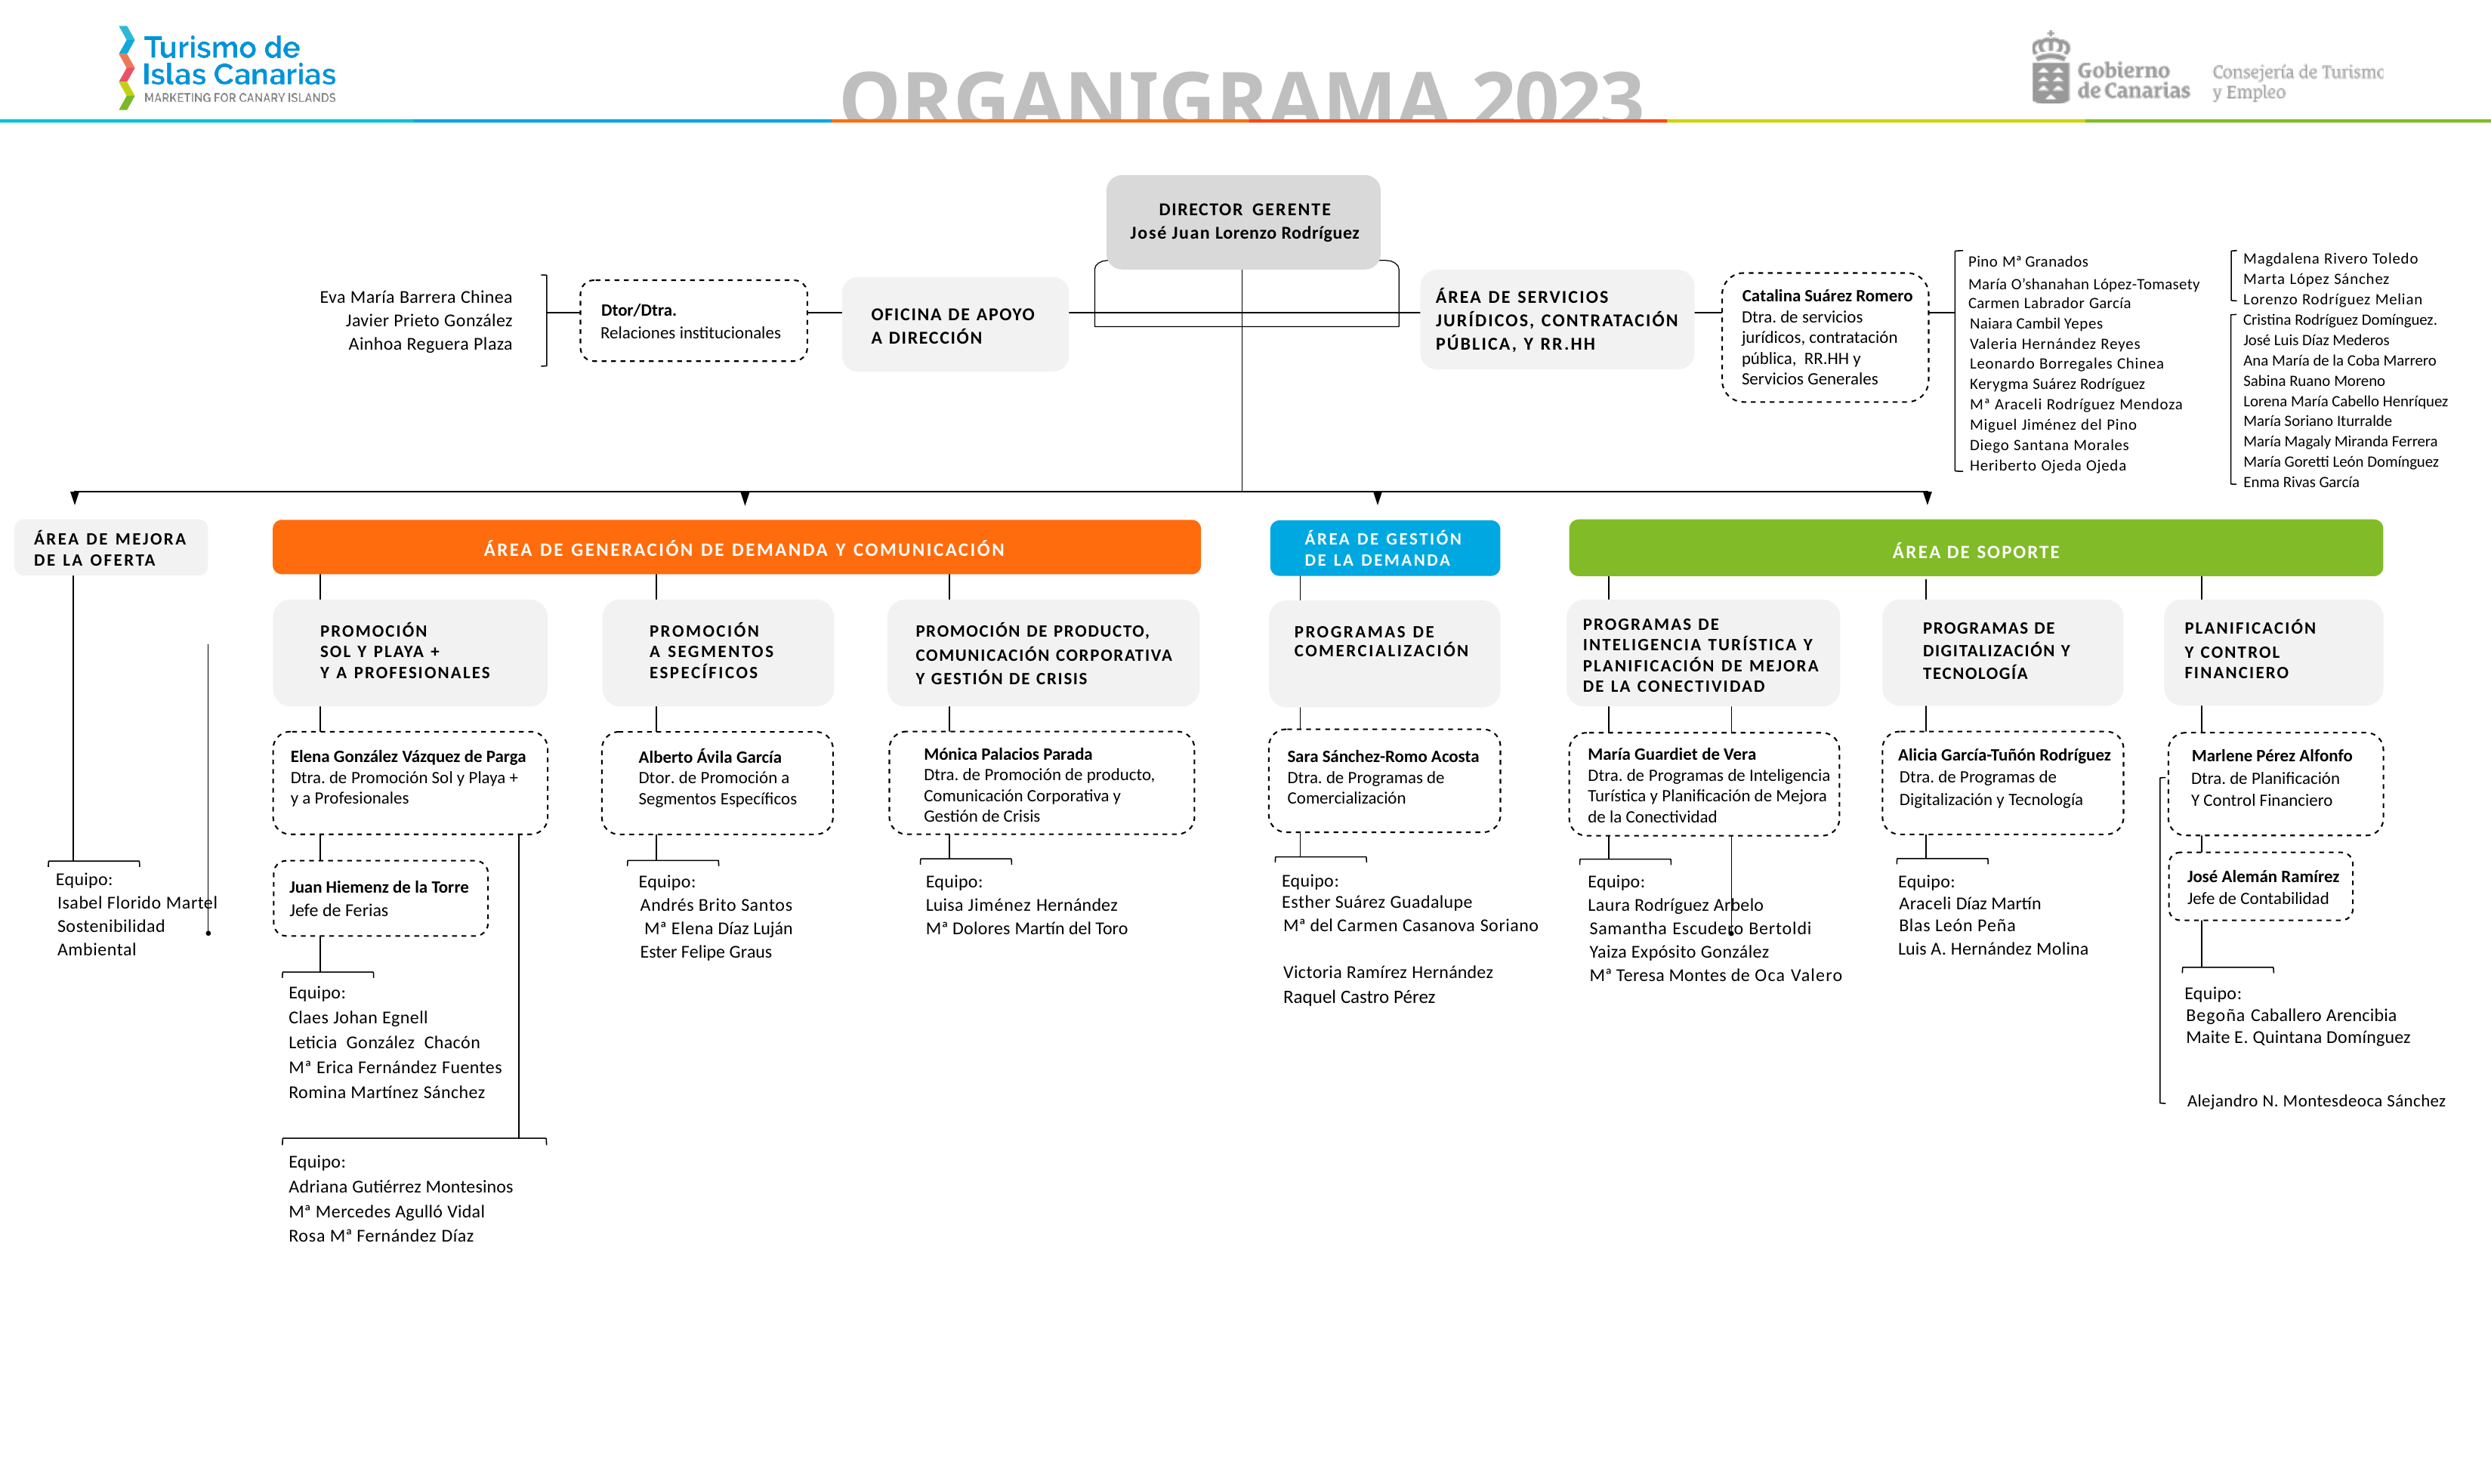

ORGANIGRAMA 2023
DIRECTOR GERENTE
José Juan Lorenzo Rodríguez
Magdalena Rivero Toledo
Marta López Sánchez
Lorenzo Rodríguez Melian
Cristina Rodríguez Domínguez.
José Luis Díaz Mederos
Ana María de la Coba Marrero
Sabina Ruano Moreno
Lorena María Cabello Henríquez
María Soriano Iturralde
María Magaly Miranda Ferrera
María Goretti León Domínguez
Enma Rivas García
Pino Mª Granados
María O’shanahan López-Tomasety Carmen Labrador García
Naiara Cambil Yepes
Valeria Hernández Reyes
Leonardo Borregales Chinea
Kerygma Suárez Rodríguez
Mª Araceli Rodríguez Mendoza
Miguel Jiménez del Pino
Diego Santana Morales
Heriberto Ojeda Ojeda
Eva María Barrera Chinea
Javier Prieto González
Ainhoa Reguera Plaza
Catalina Suárez Romero
Dtra. de servicios jurídicos, contratación pública, RR.HH y
Servicios Generales
ÁREA DE SERVICIOS JURÍDICOS, CONTRATACIÓN PÚBLICA, Y RR.HH
Dtor/Dtra.
Relaciones institucionales
OFICINA DE APOYO
A DIRECCIÓN
ÁREA DE GESTIÓN
DE LA DEMANDA
ÁREA DE MEJORA
DE LA OFERTA
ÁREA DE GENERACIÓN DE DEMANDA Y COMUNICACIÓN
ÁREA DE SOPORTE
PROGRAMAS DE INTELIGENCIA TURÍSTICA Y PLANIFICACIÓN DE MEJORA DE LA CONECTIVIDAD
PROGRAMAS DE DIGITALIZACIÓN Y TECNOLOGÍA
PLANIFICACIÓN
Y CONTROL FINANCIERO
PROMOCIÓN
SOL Y PLAYA +
Y A PROFESIONALES
PROMOCIÓN
A SEGMENTOS
ESPECÍFICOS
PROMOCIÓN DE PRODUCTO,
COMUNICACIÓN CORPORATIVA
Y GESTIÓN DE CRISIS
PROGRAMAS DE COMERCIALIZACIÓN
Mónica Palacios Parada
Dtra. de Promoción de producto,
Comunicación Corporativa y Gestión de Crisis
María Guardiet de Vera
Dtra. de Programas de Inteligencia Turística y Planificación de Mejora
de la Conectividad
Marlene Pérez Alfonfo
Dtra. de Planificación
Y Control Financiero
Sara Sánchez-Romo Acosta
Dtra. de Programas de
Comercialización
Alicia García-Tuñón Rodríguez
Dtra. de Programas de
Digitalización y Tecnología
Elena González Vázquez de Parga
Dtra. de Promoción Sol y Playa +
y a Profesionales
Alberto Ávila García
Dtor. de Promoción a
Segmentos Específicos
José Alemán Ramírez
Jefe de Contabilidad
Equipo:
Isabel Florido Martel
Sostenibilidad
Ambiental
Equipo:
Esther Suárez Guadalupe
Mª del Carmen Casanova Soriano
Victoria Ramírez Hernández
Raquel Castro Pérez
Equipo:
Luisa Jiménez Hernández
Mª Dolores Martín del Toro
Equipo:
Andrés Brito Santos
 Mª Elena Díaz Luján
Ester Felipe Graus
Equipo:
Laura Rodríguez Arbelo
Samantha Escudero Bertoldi
Yaiza Expósito González
Mª Teresa Montes de Oca Valero
Equipo:
Araceli Díaz Martín
Blas León Peña
Luis A. Hernández Molina
Juan Hiemenz de la Torre
Jefe de Ferias
Equipo:
Claes Johan Egnell
Leticia González Chacón
Mª Erica Fernández Fuentes
Romina Martínez Sánchez
Equipo:
Begoña Caballero Arencibia
Maite E. Quintana Domínguez
Alejandro N. Montesdeoca Sánchez
Equipo:
Adriana Gutiérrez Montesinos
Mª Mercedes Agulló Vidal
Rosa Mª Fernández Díaz